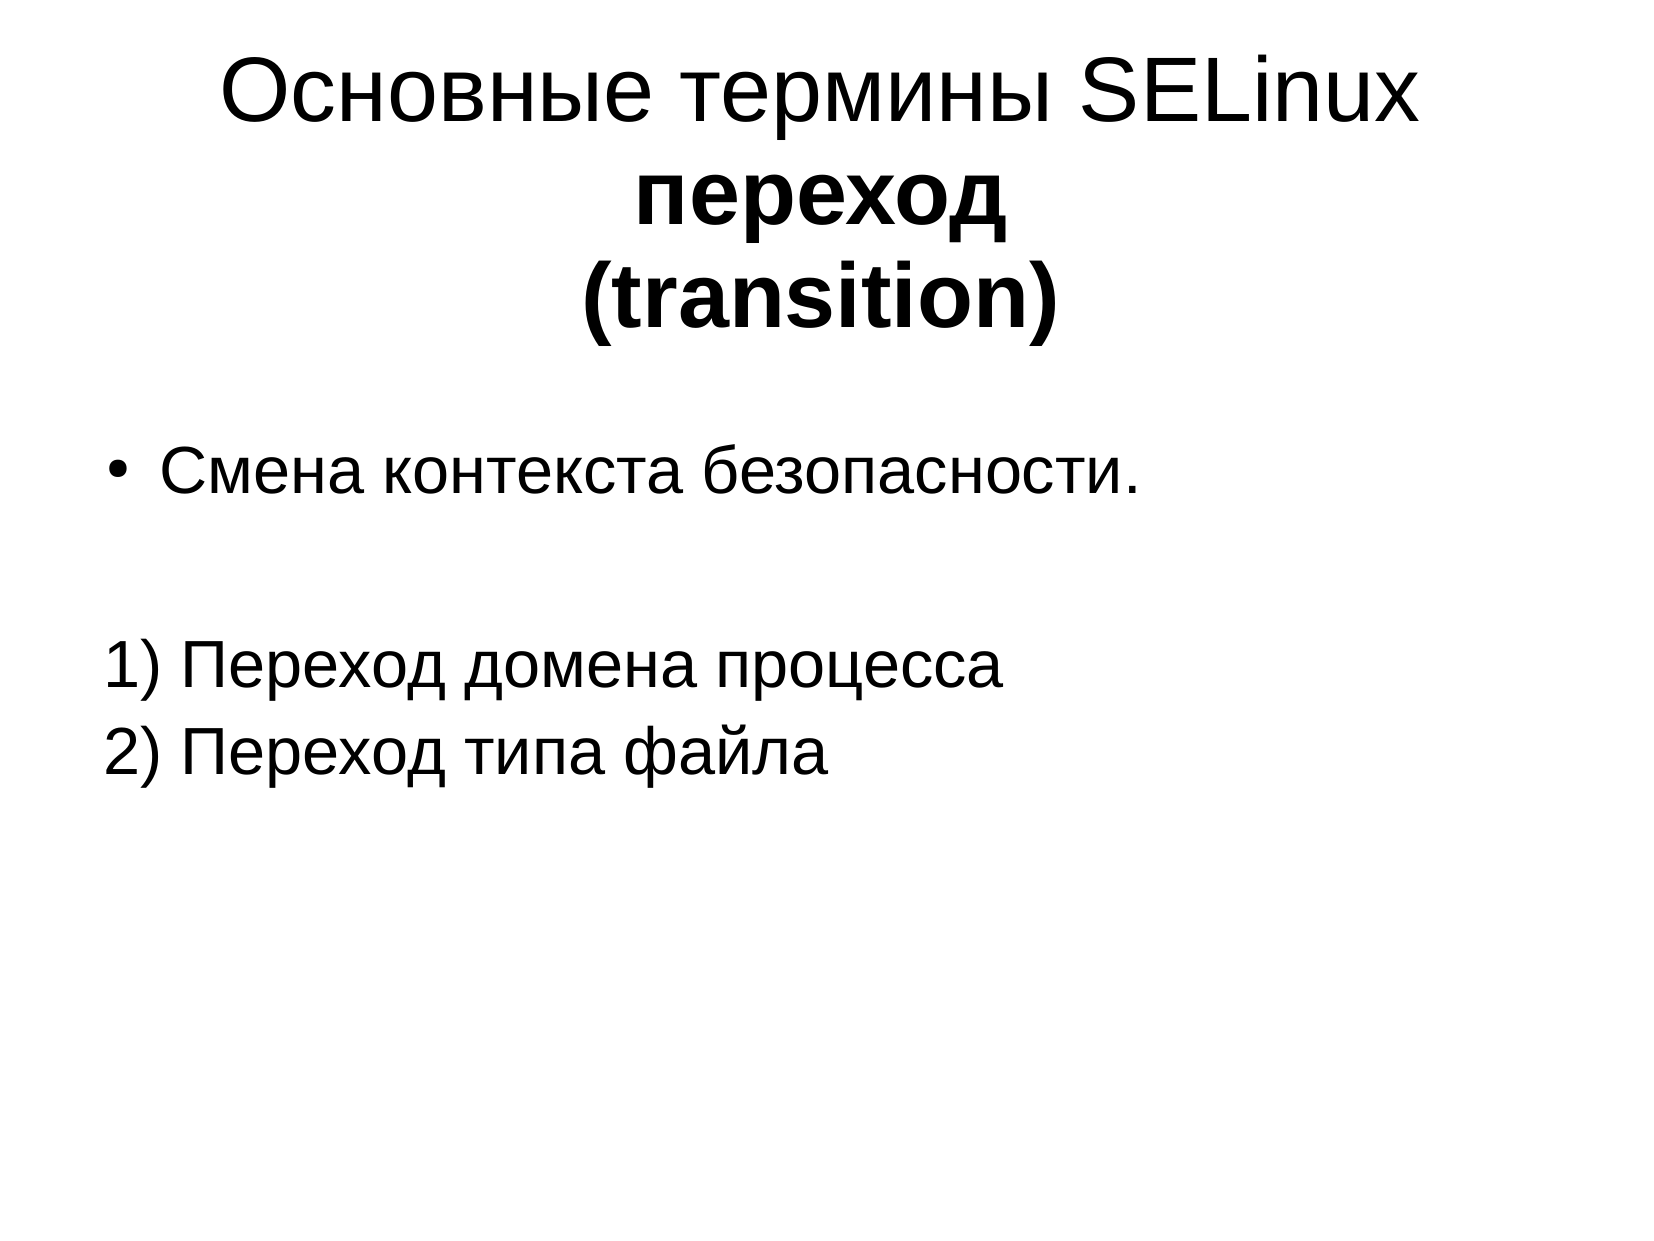

Основные термины SELinux
переход
(transition)
# Смена контекста безопасности.
1) Переход домена процесса
2) Переход типа файла